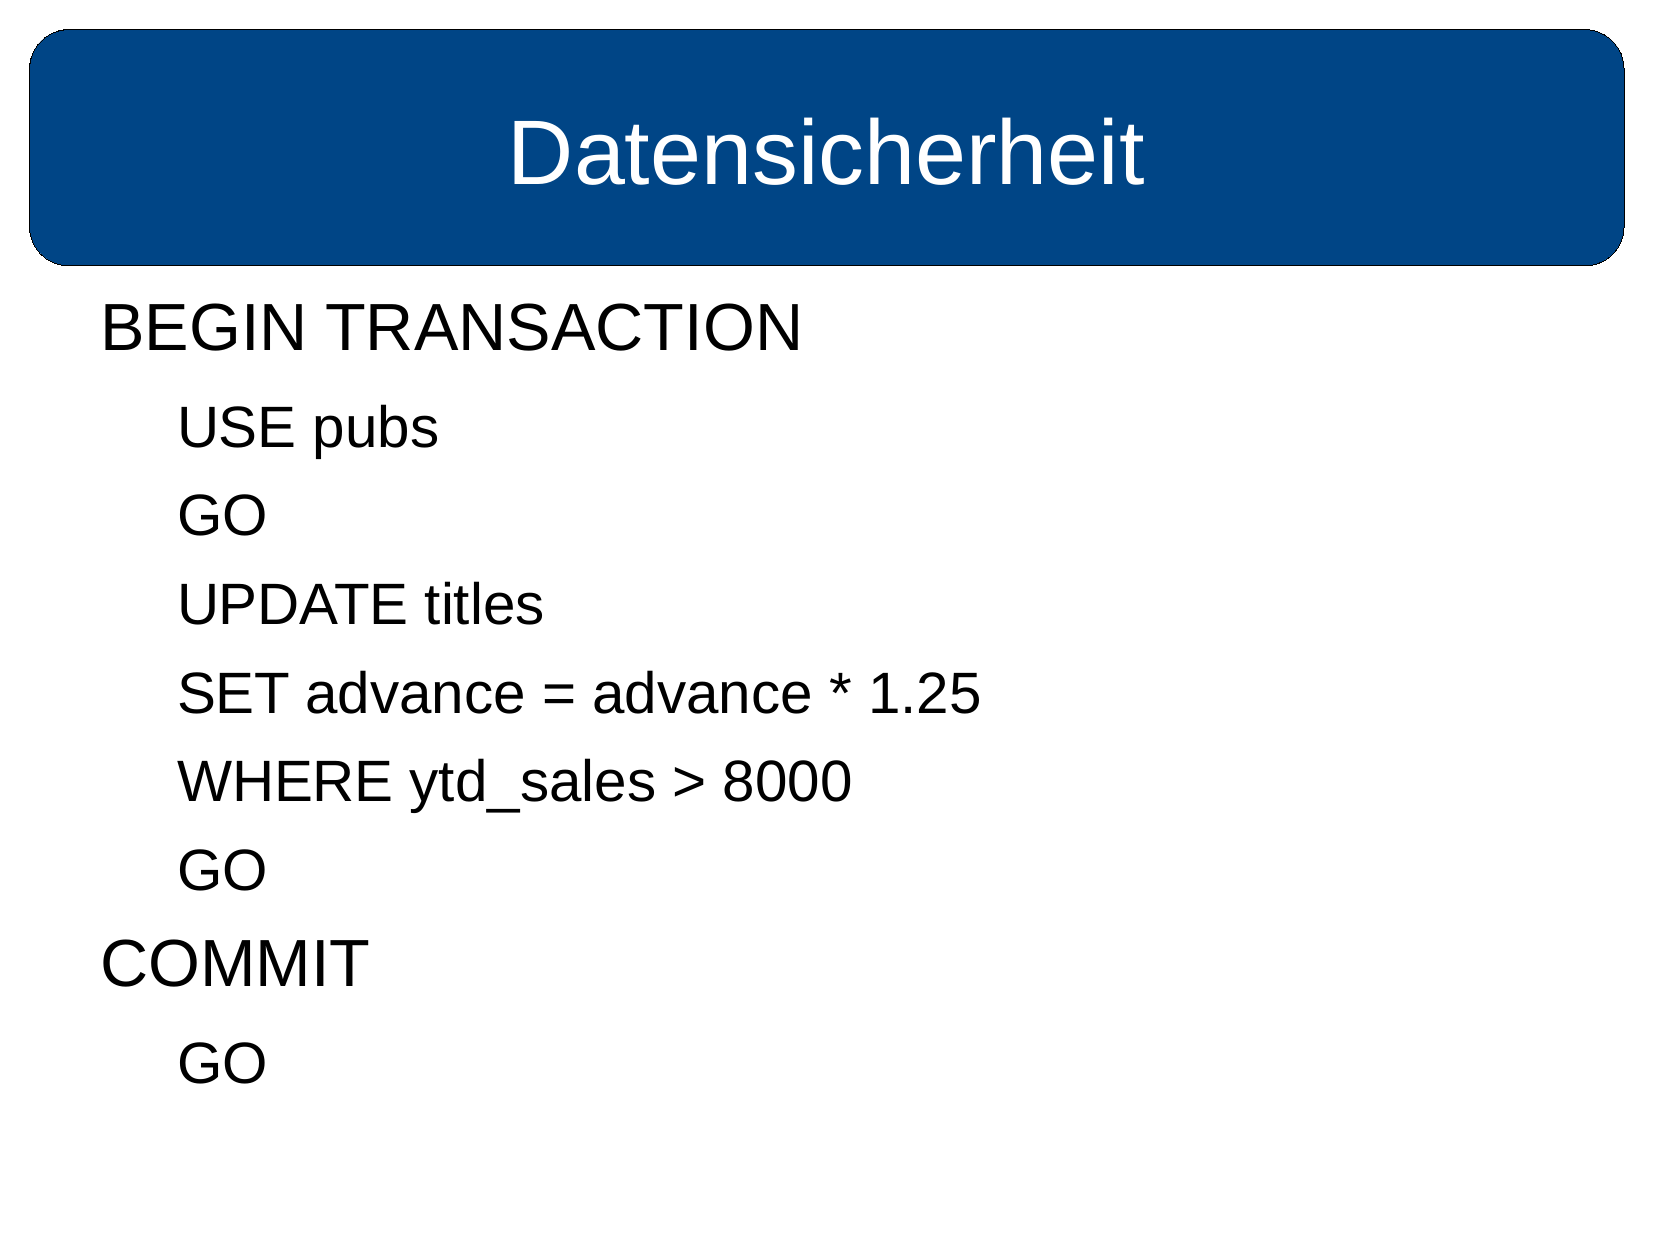

# Datensicherheit
BEGIN TRANSACTION
USE pubs
GO
UPDATE titles
SET advance = advance * 1.25
WHERE ytd_sales > 8000
GO
COMMIT
GO